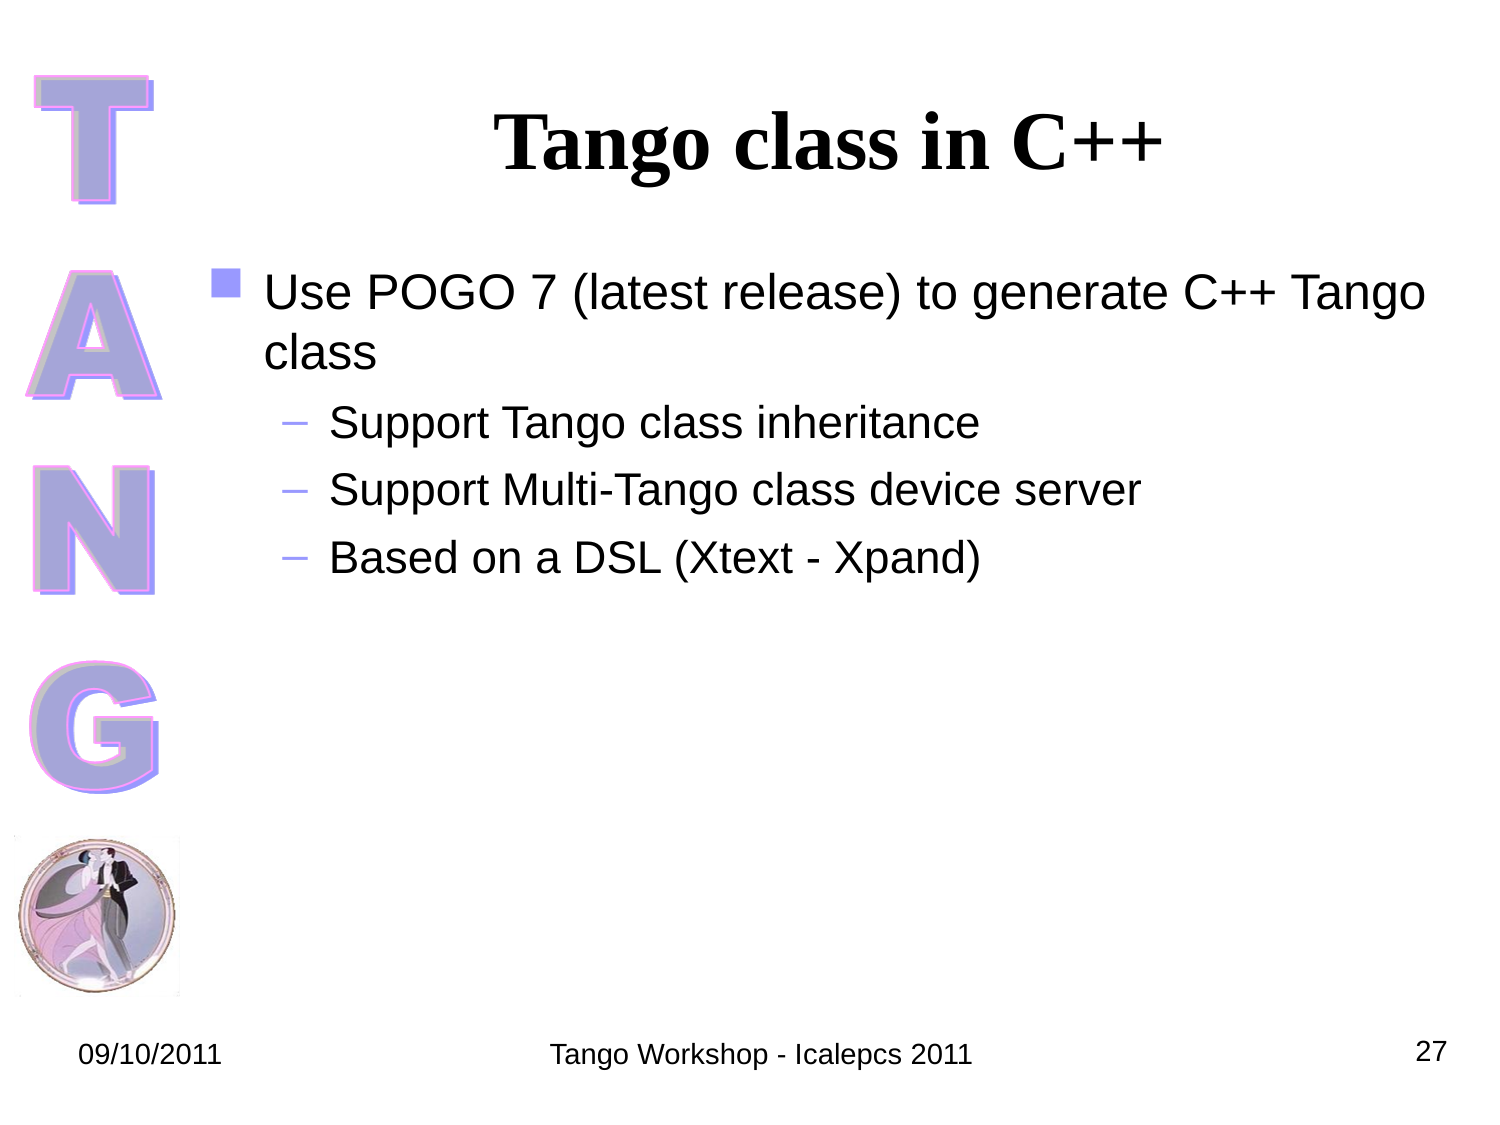

# Tango class in C++
Use POGO 7 (latest release) to generate C++ Tango class
Support Tango class inheritance
Support Multi-Tango class device server
Based on a DSL (Xtext - Xpand)
27
09/10/2011
Tango workshop - Icalepcs 2011